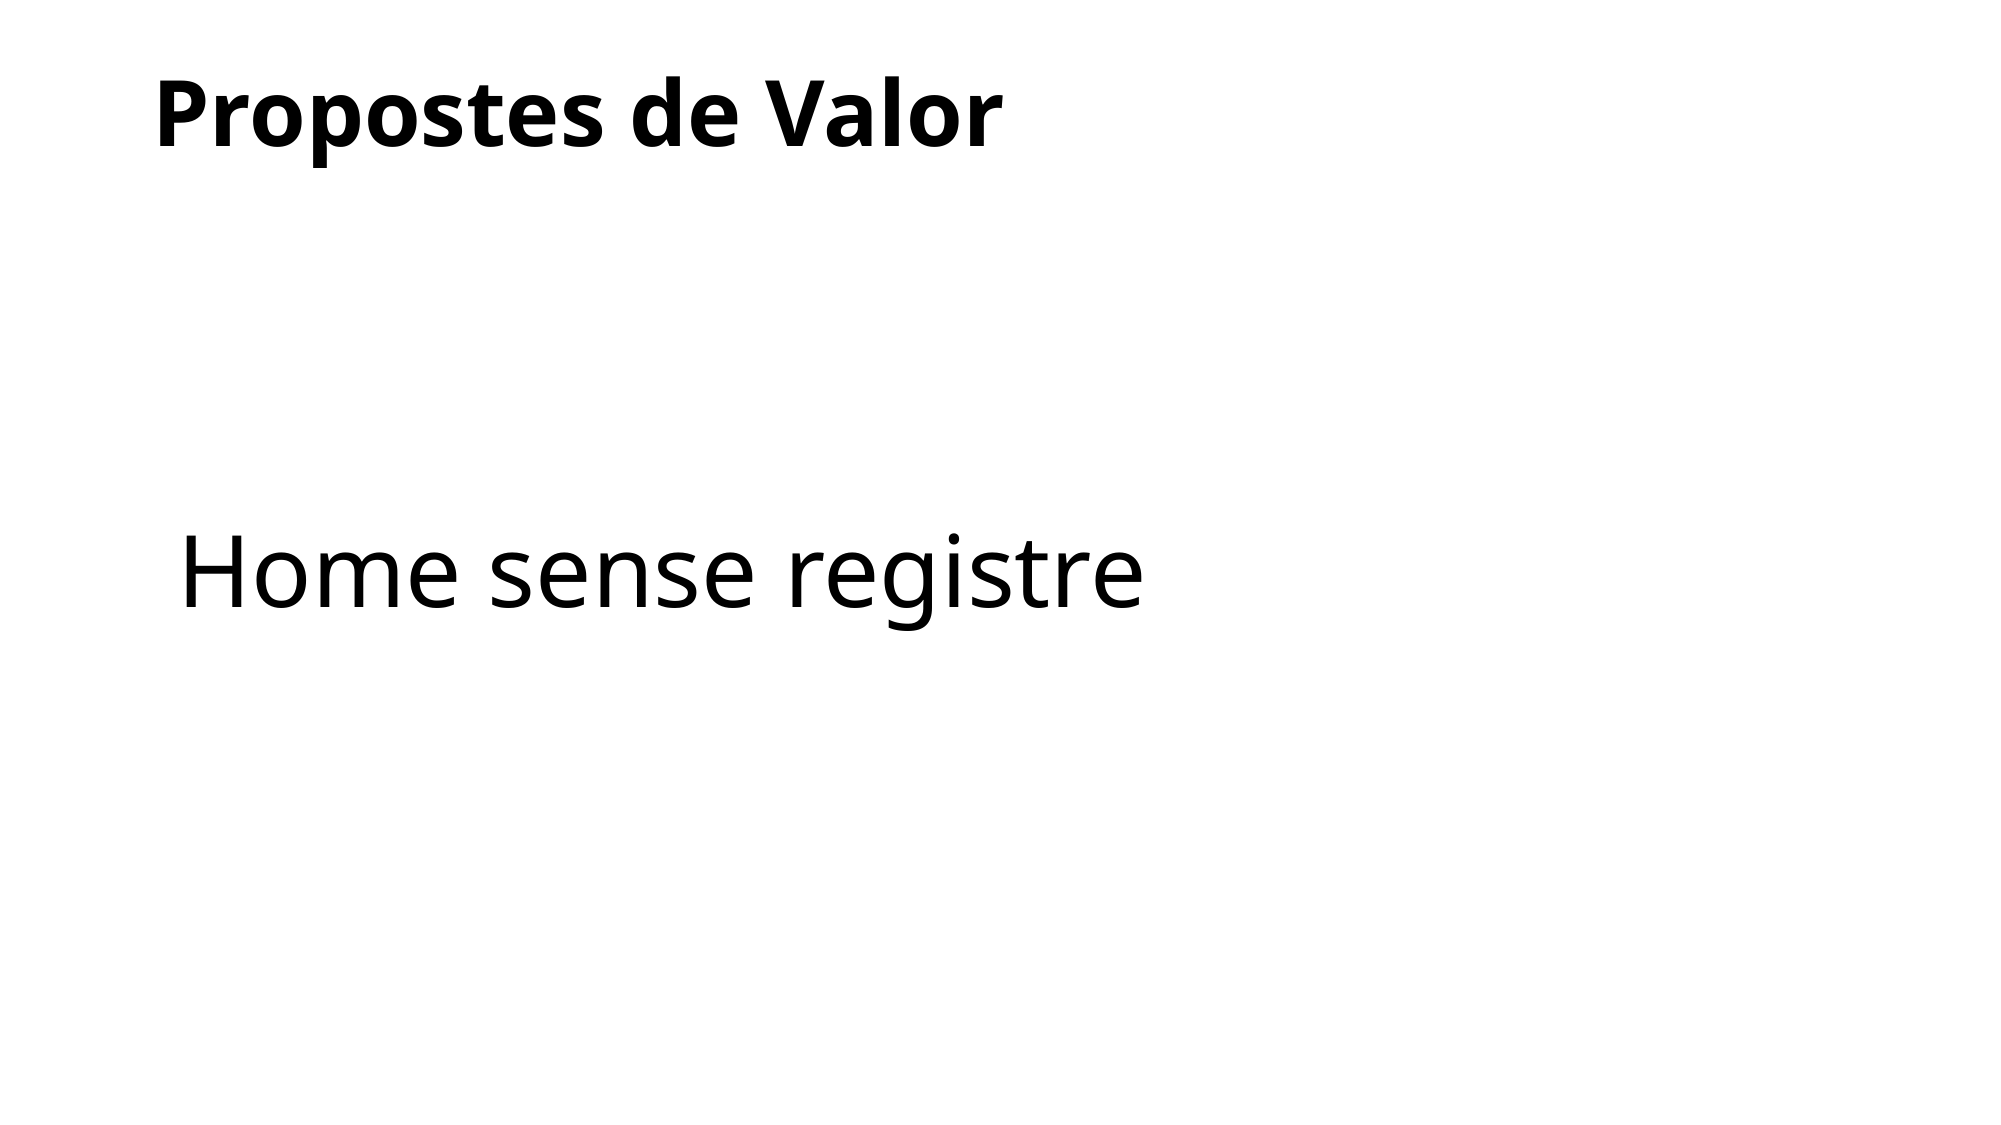

# Propostes de Valor
Home sense registre